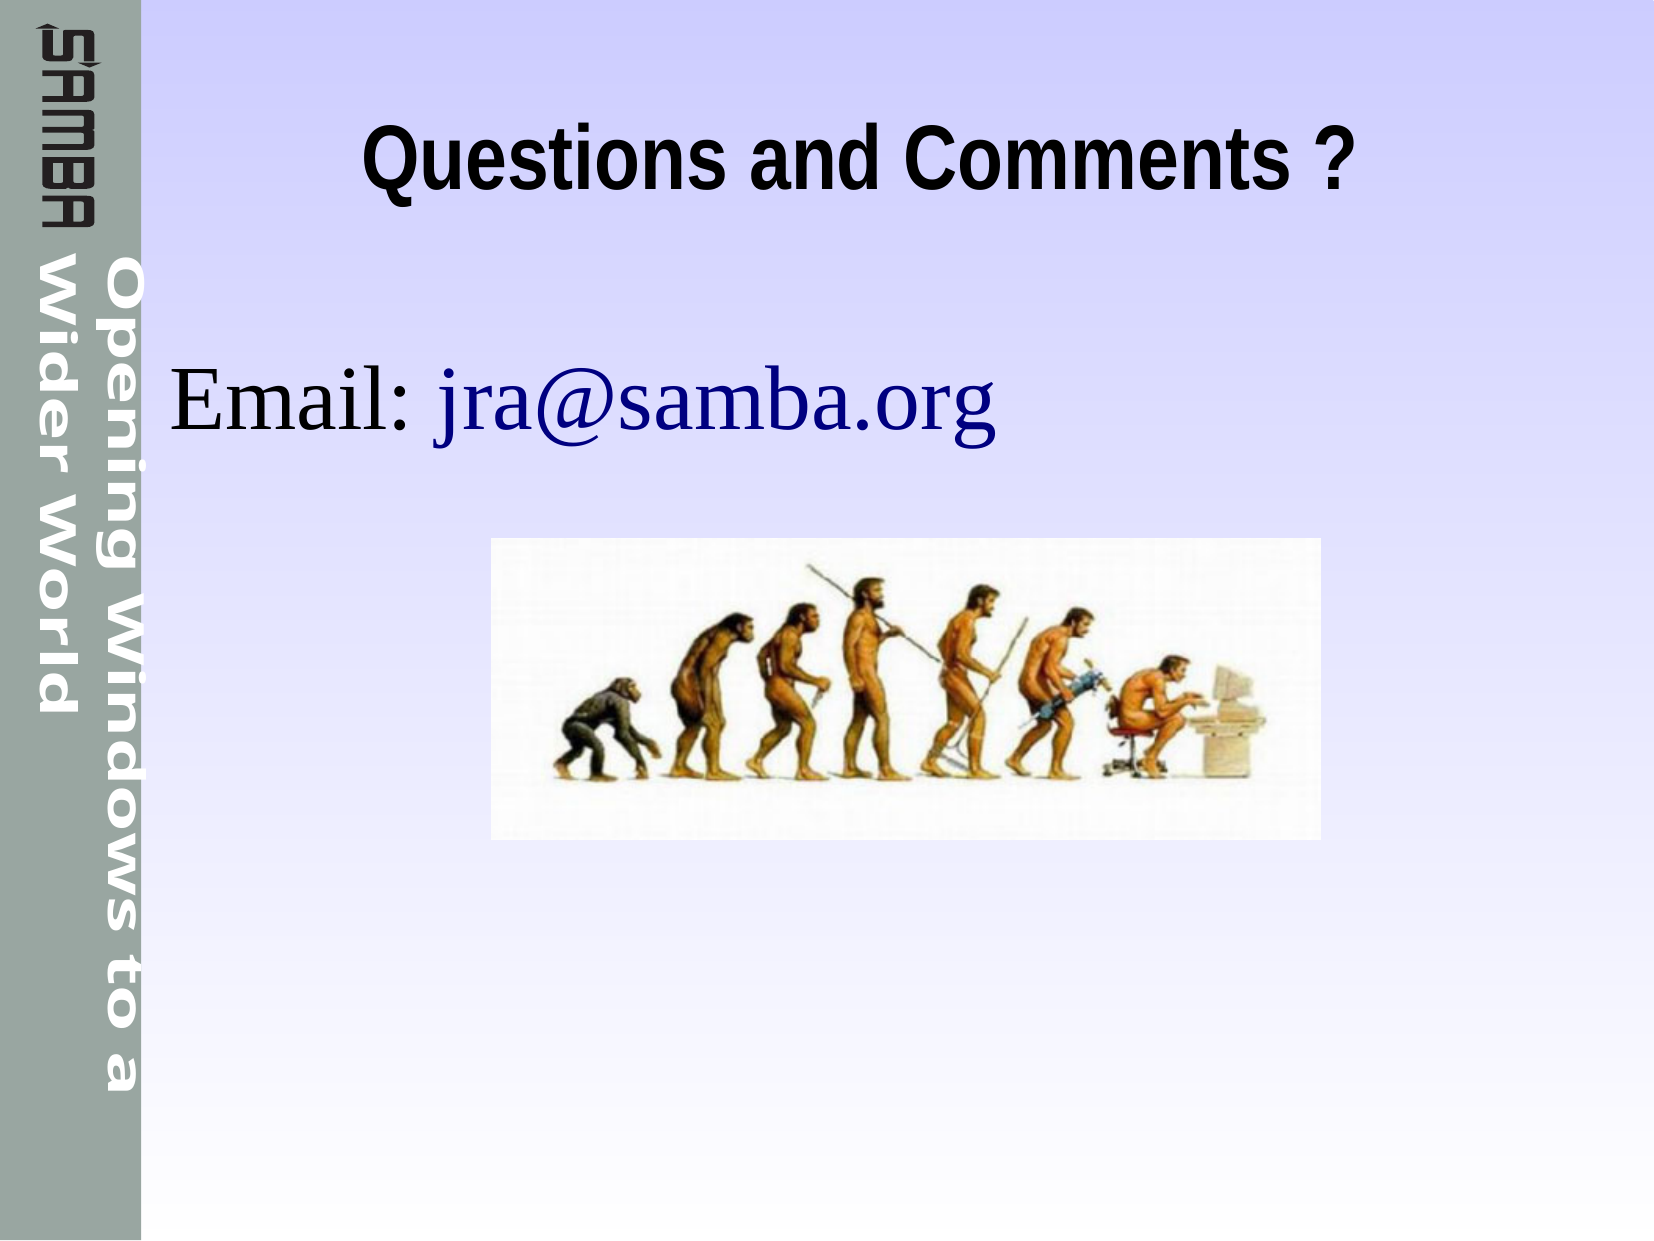

# Questions and Comments ?
Email: jra@samba.org